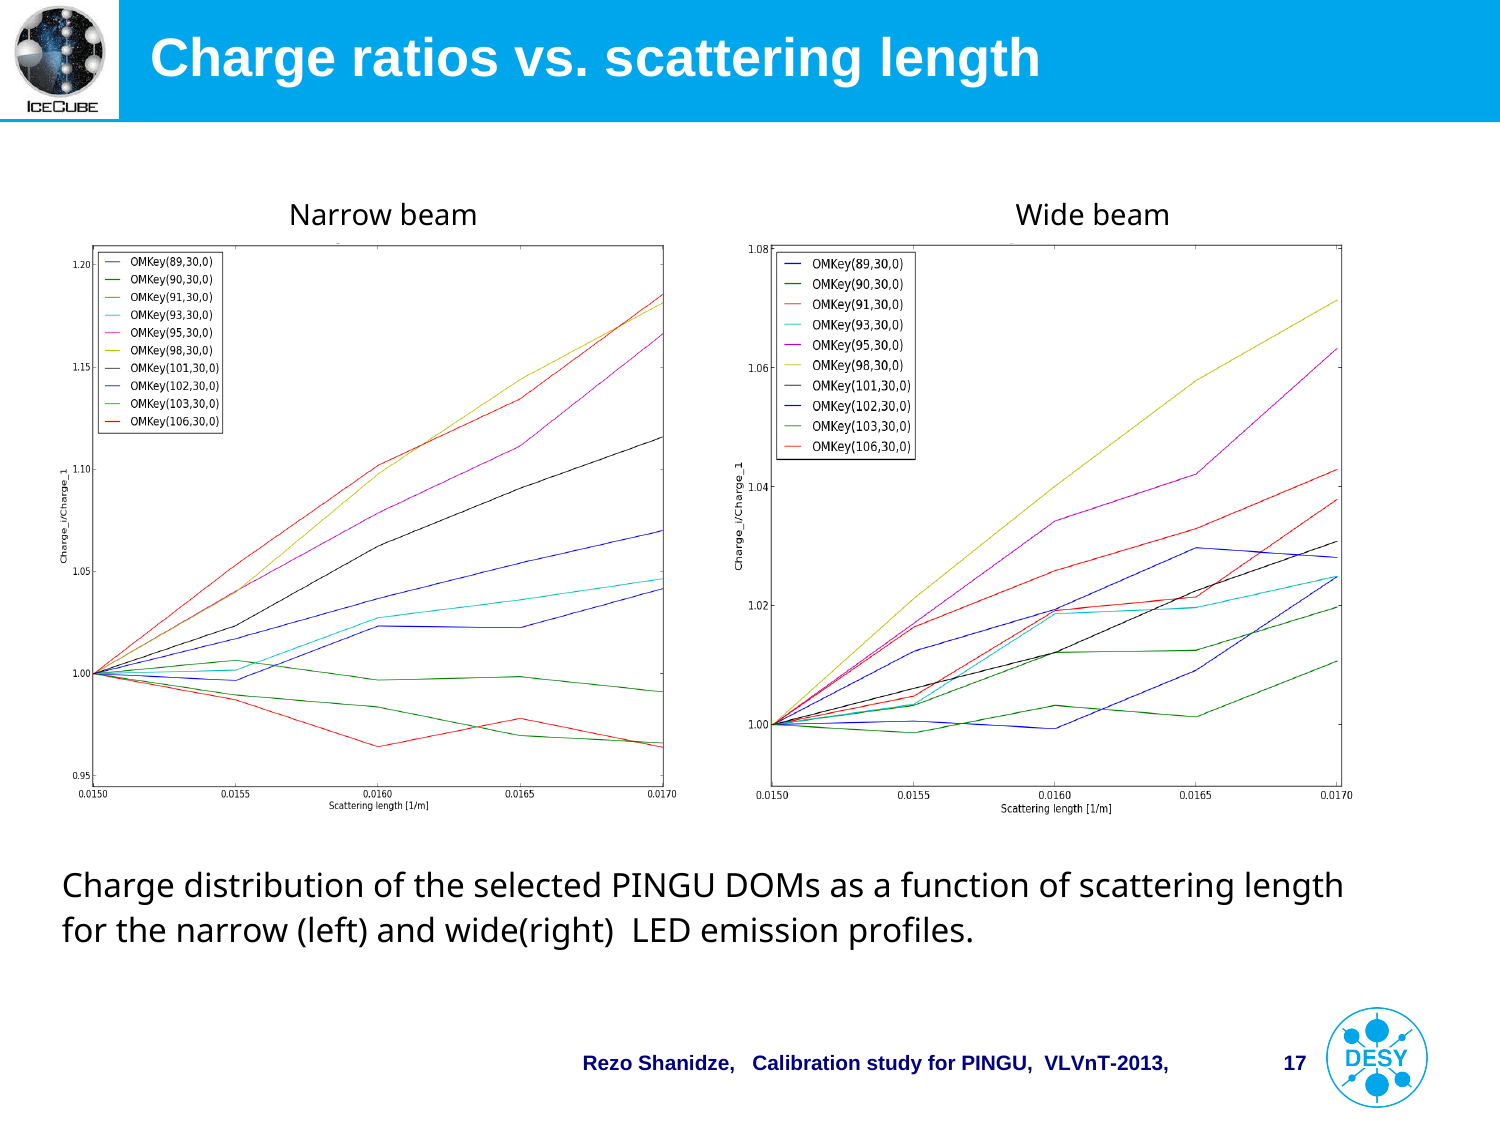

# Charge ratios vs. scattering length
Narrow beam
Wide beam
 Charge distribution of the selected PINGU DOMs as a function of scattering length
 for the narrow (left) and wide(right) LED emission profiles.
Rezo Shanidze, Calibration study for PINGU, VLVnT-2013, 17